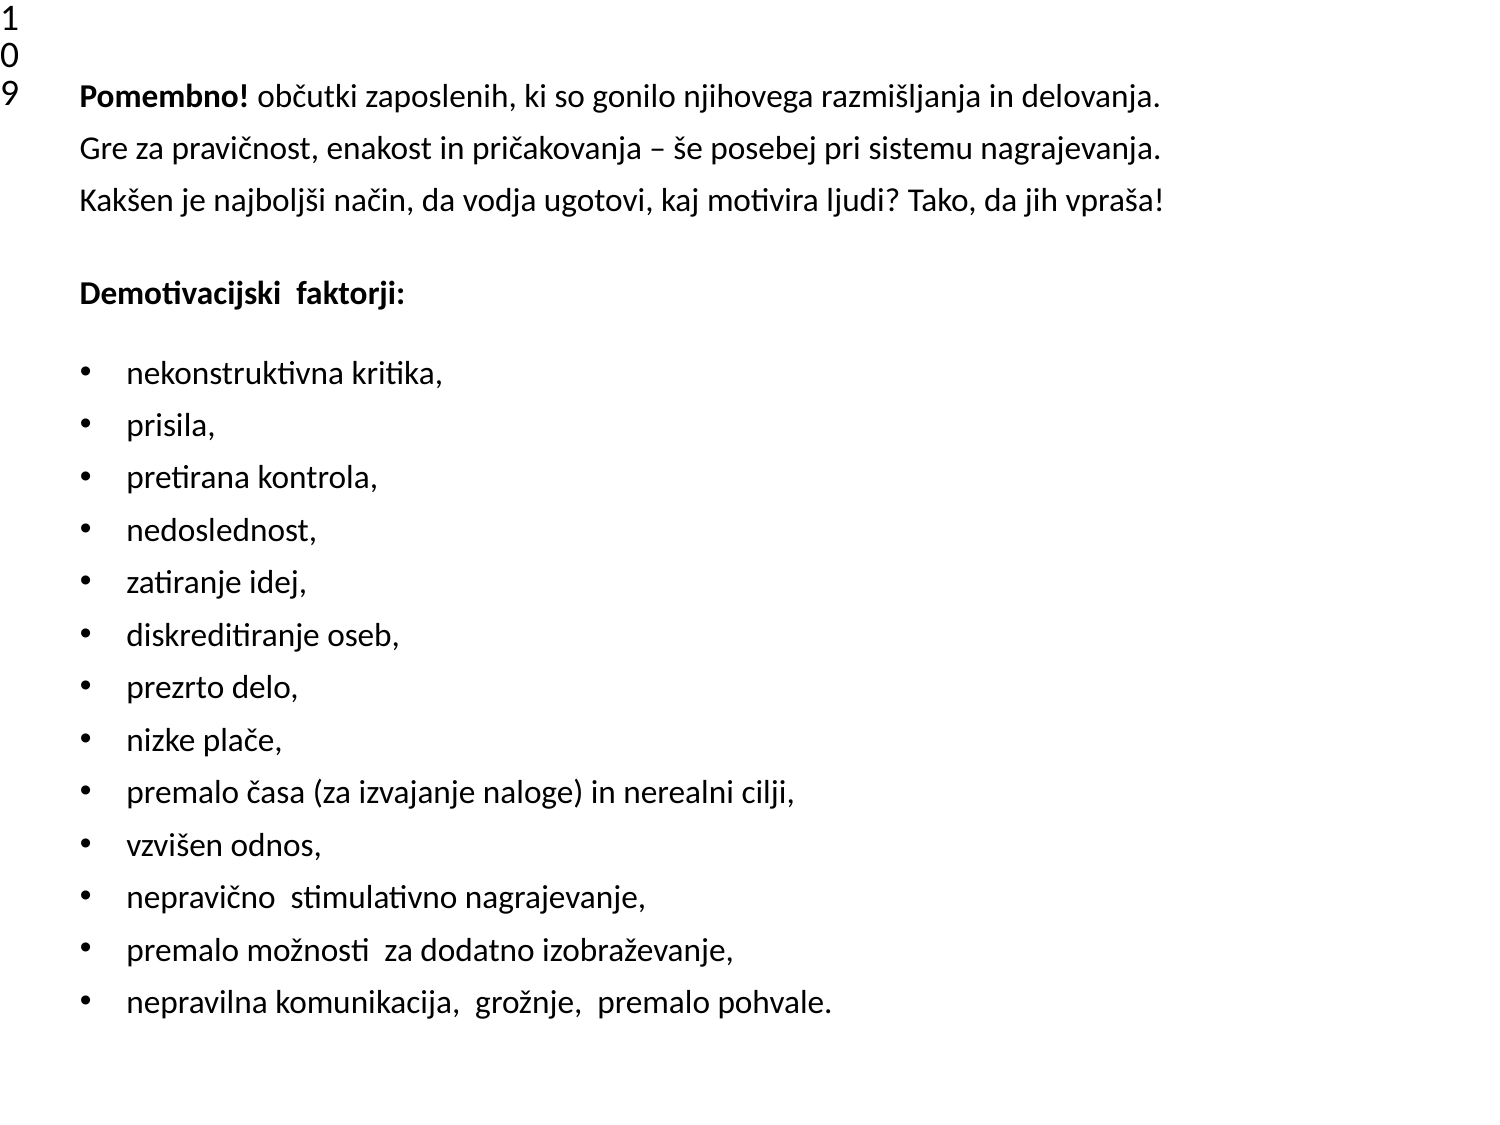

Pomembno! občutki zaposlenih, ki so gonilo njihovega razmišljanja in delovanja.
Gre za pravičnost, enakost in pričakovanja – še posebej pri sistemu nagrajevanja.
Kakšen je najboljši način, da vodja ugotovi, kaj motivira ljudi? Tako, da jih vpraša!
Demotivacijski faktorji:
nekonstruktivna kritika,
prisila,
pretirana kontrola,
nedoslednost,
zatiranje idej,
diskreditiranje oseb,
prezrto delo,
nizke plače,
premalo časa (za izvajanje naloge) in nerealni cilji,
vzvišen odnos,
nepravično stimulativno nagrajevanje,
premalo možnosti za dodatno izobraževanje,
nepravilna komunikacija, grožnje, premalo pohvale.